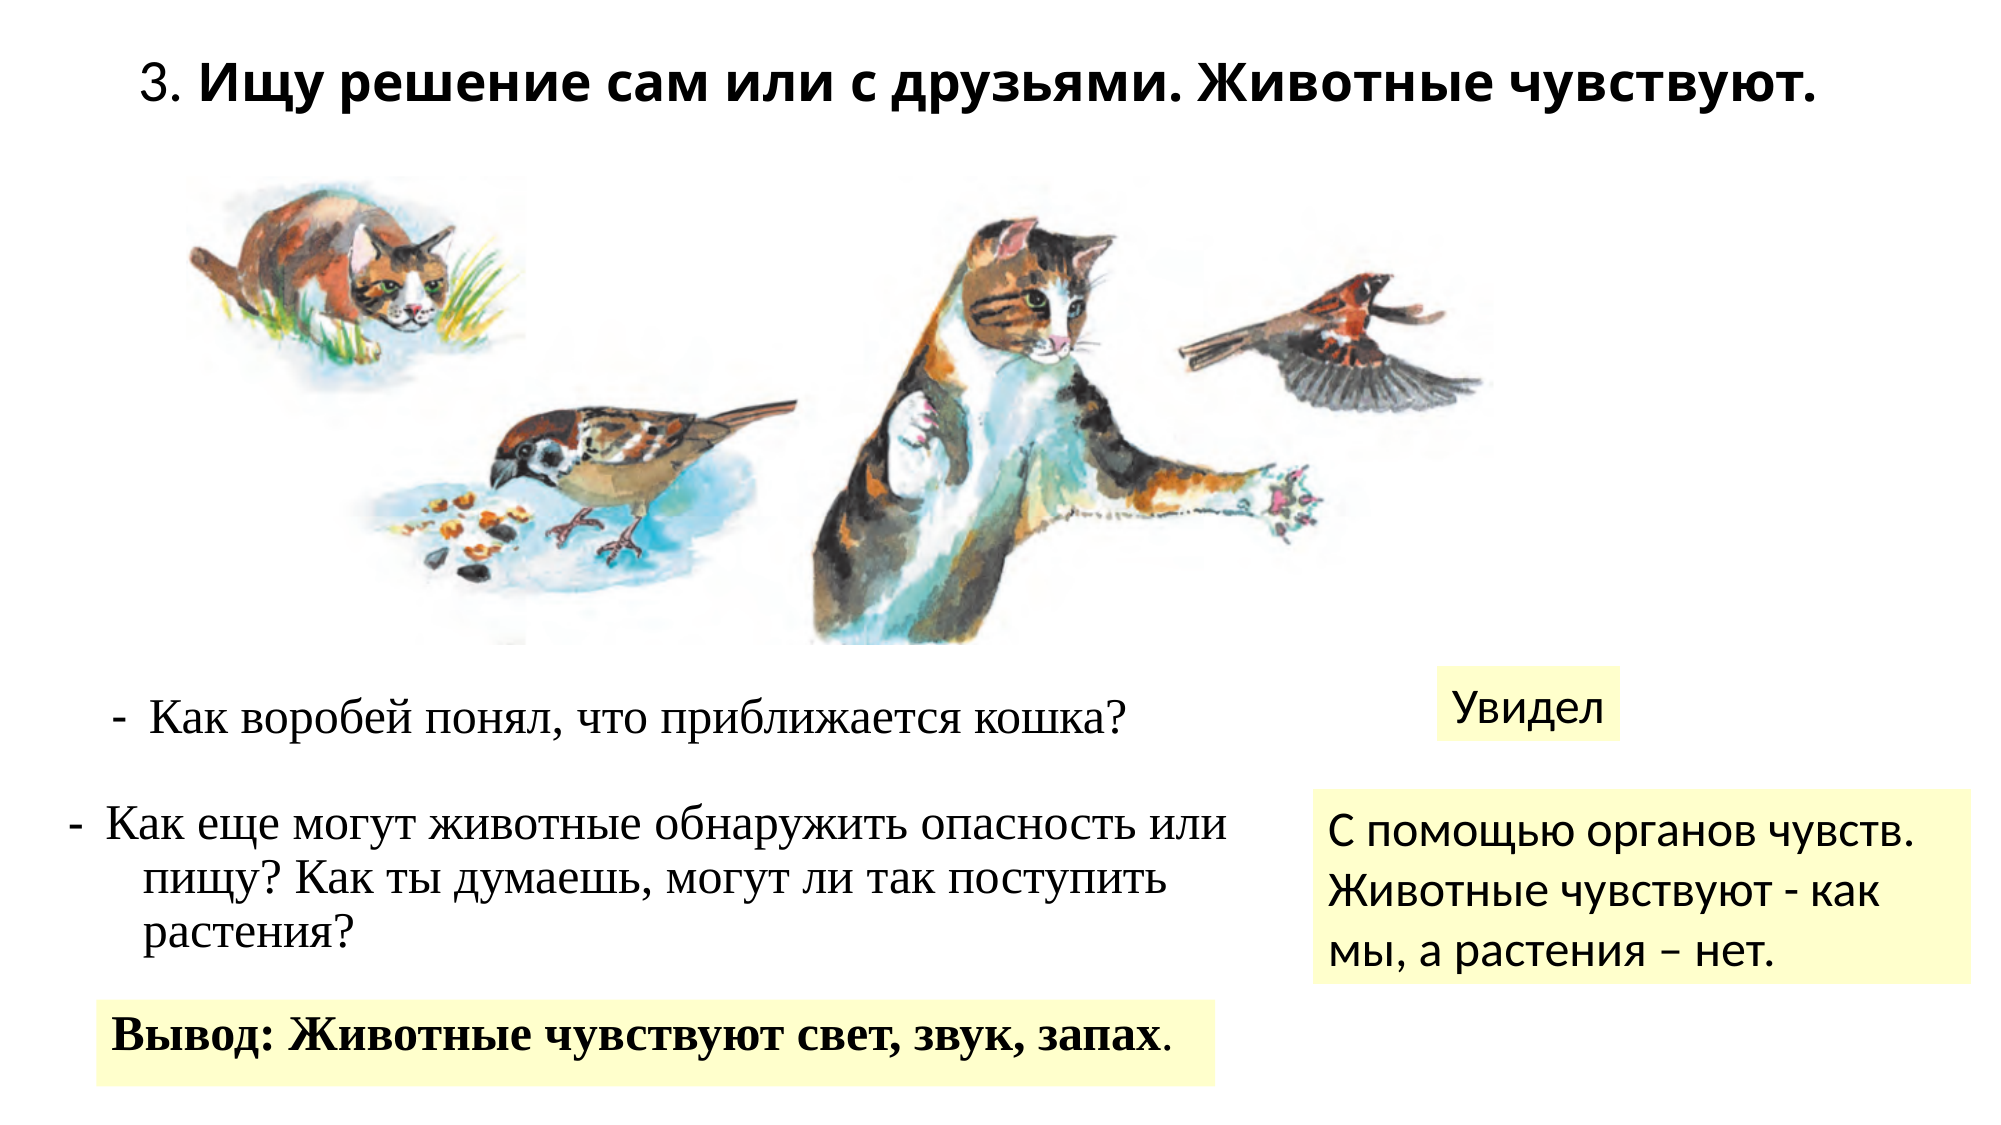

3. Ищу решение сам или с друзьями. Животные чувствуют.
Увидел
# Как воробей понял, что приближается кошка?
Как еще могут животные обнаружить опасность или пищу? Как ты думаешь, могут ли так поступить растения?
С помощью органов чувств. Животные чувствуют - как мы, а растения – нет.
Вывод: Животные чувствуют свет, звук, запах.